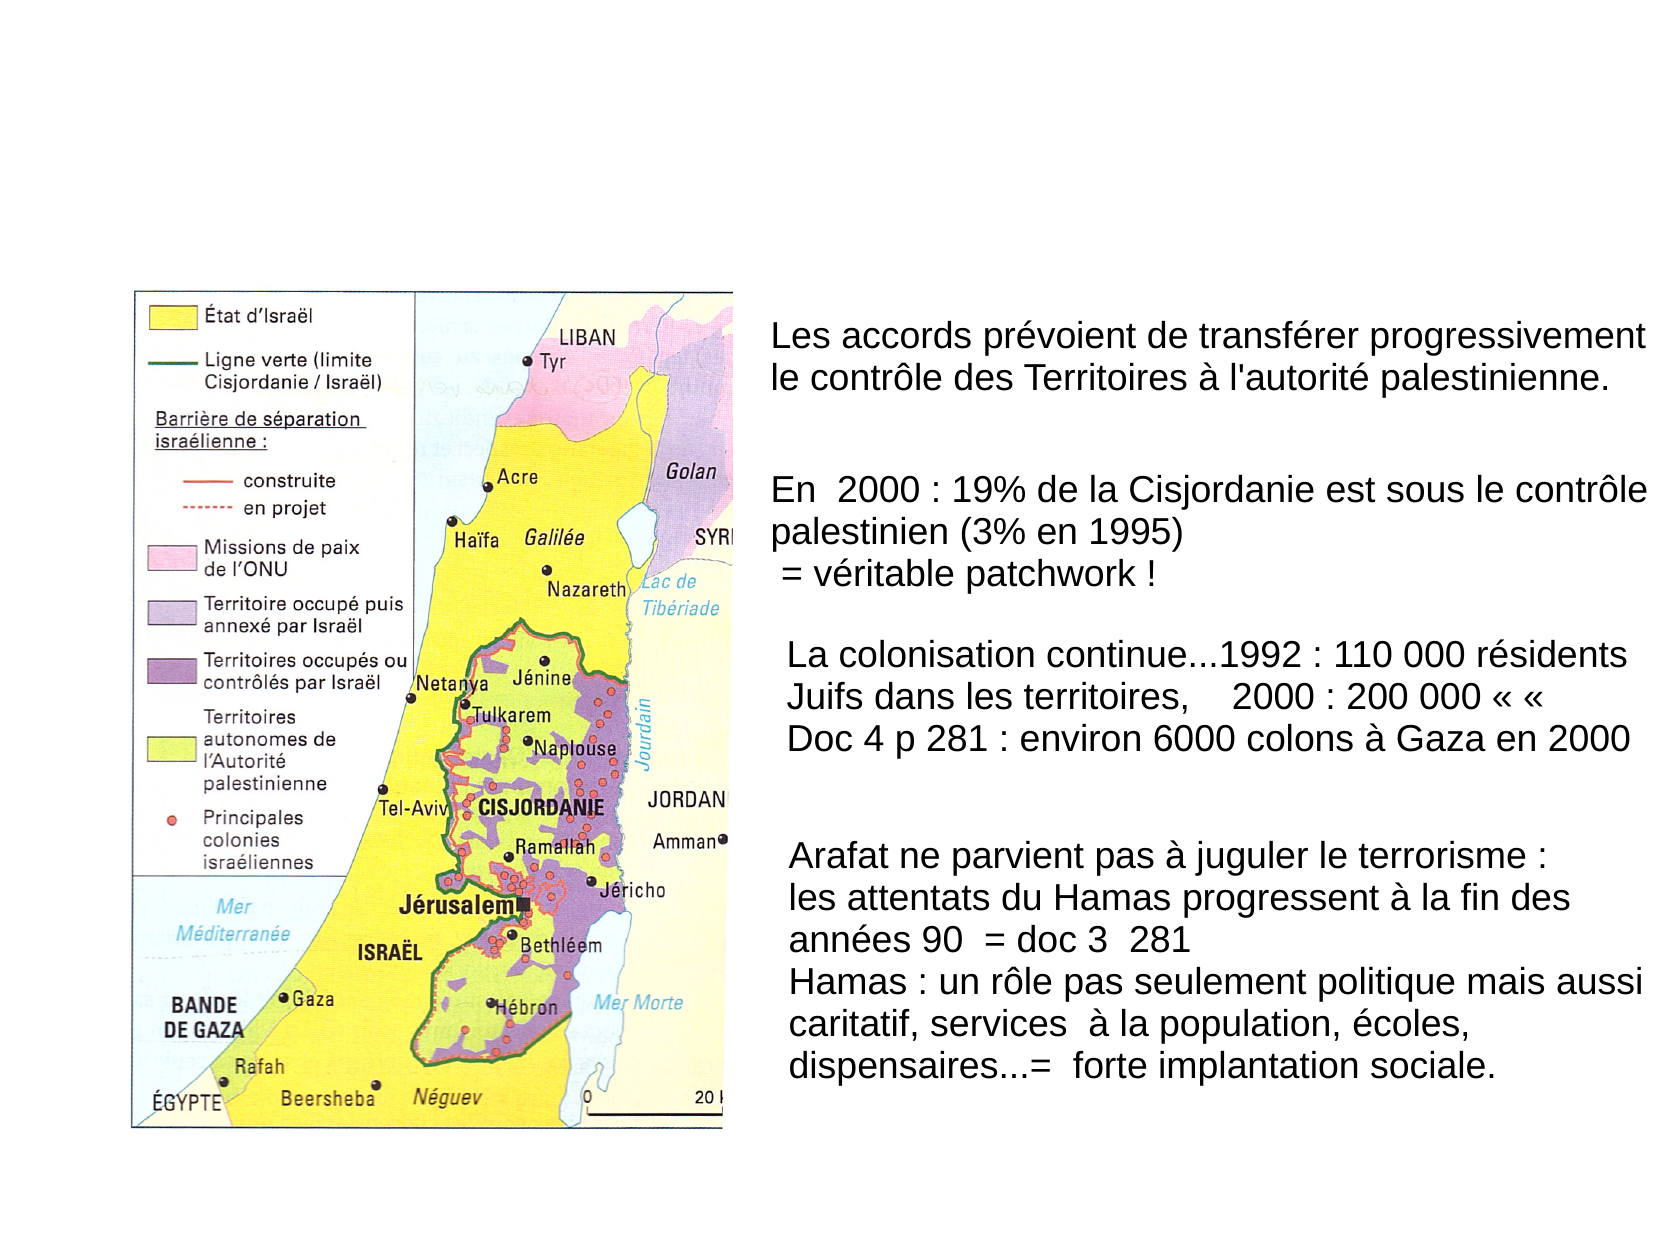

Les accords prévoient de transférer progressivement
le contrôle des Territoires à l'autorité palestinienne.
En 2000 : 19% de la Cisjordanie est sous le contrôle
palestinien (3% en 1995)
 = véritable patchwork !
La colonisation continue...1992 : 110 000 résidents
Juifs dans les territoires, 2000 : 200 000 « «
Doc 4 p 281 : environ 6000 colons à Gaza en 2000
Arafat ne parvient pas à juguler le terrorisme :
les attentats du Hamas progressent à la fin des
années 90 = doc 3 281
Hamas : un rôle pas seulement politique mais aussi
caritatif, services à la population, écoles,
dispensaires...= forte implantation sociale.